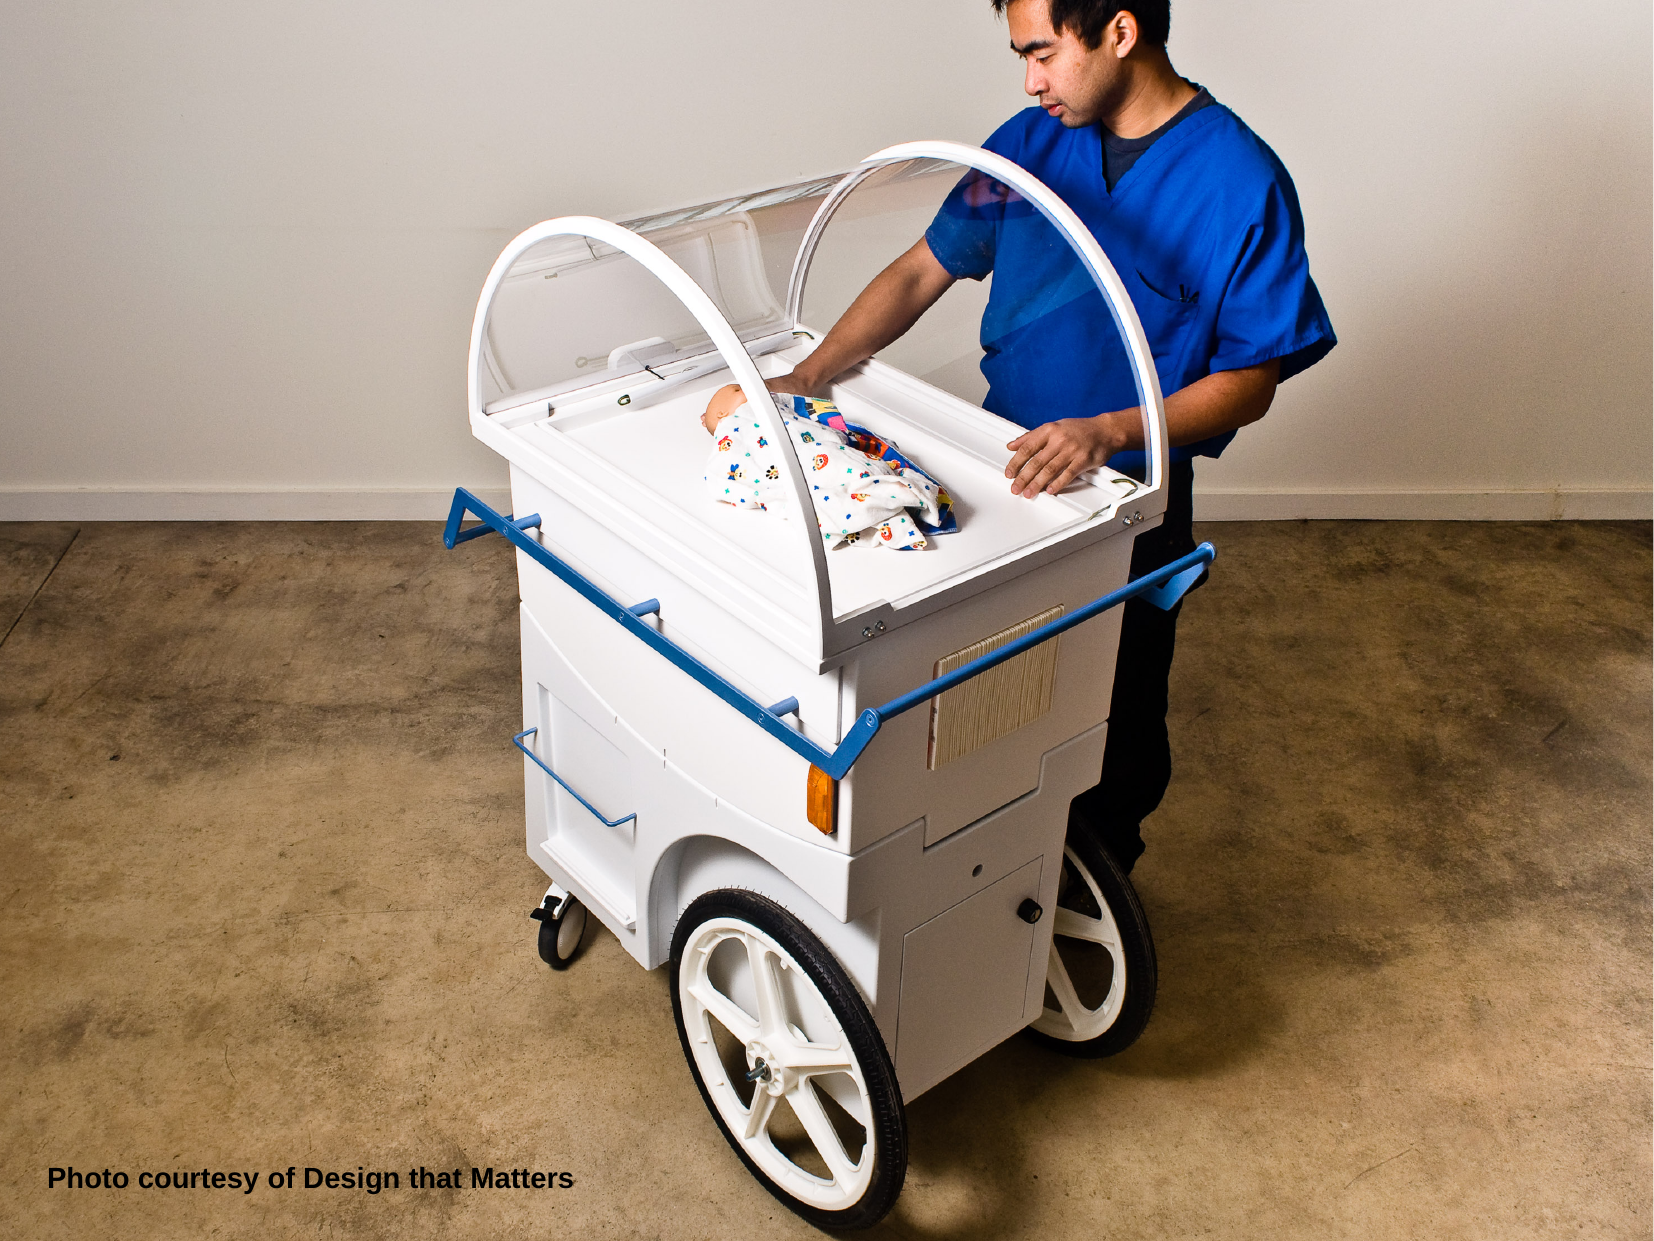

#
Photo courtesy of Design that Matters